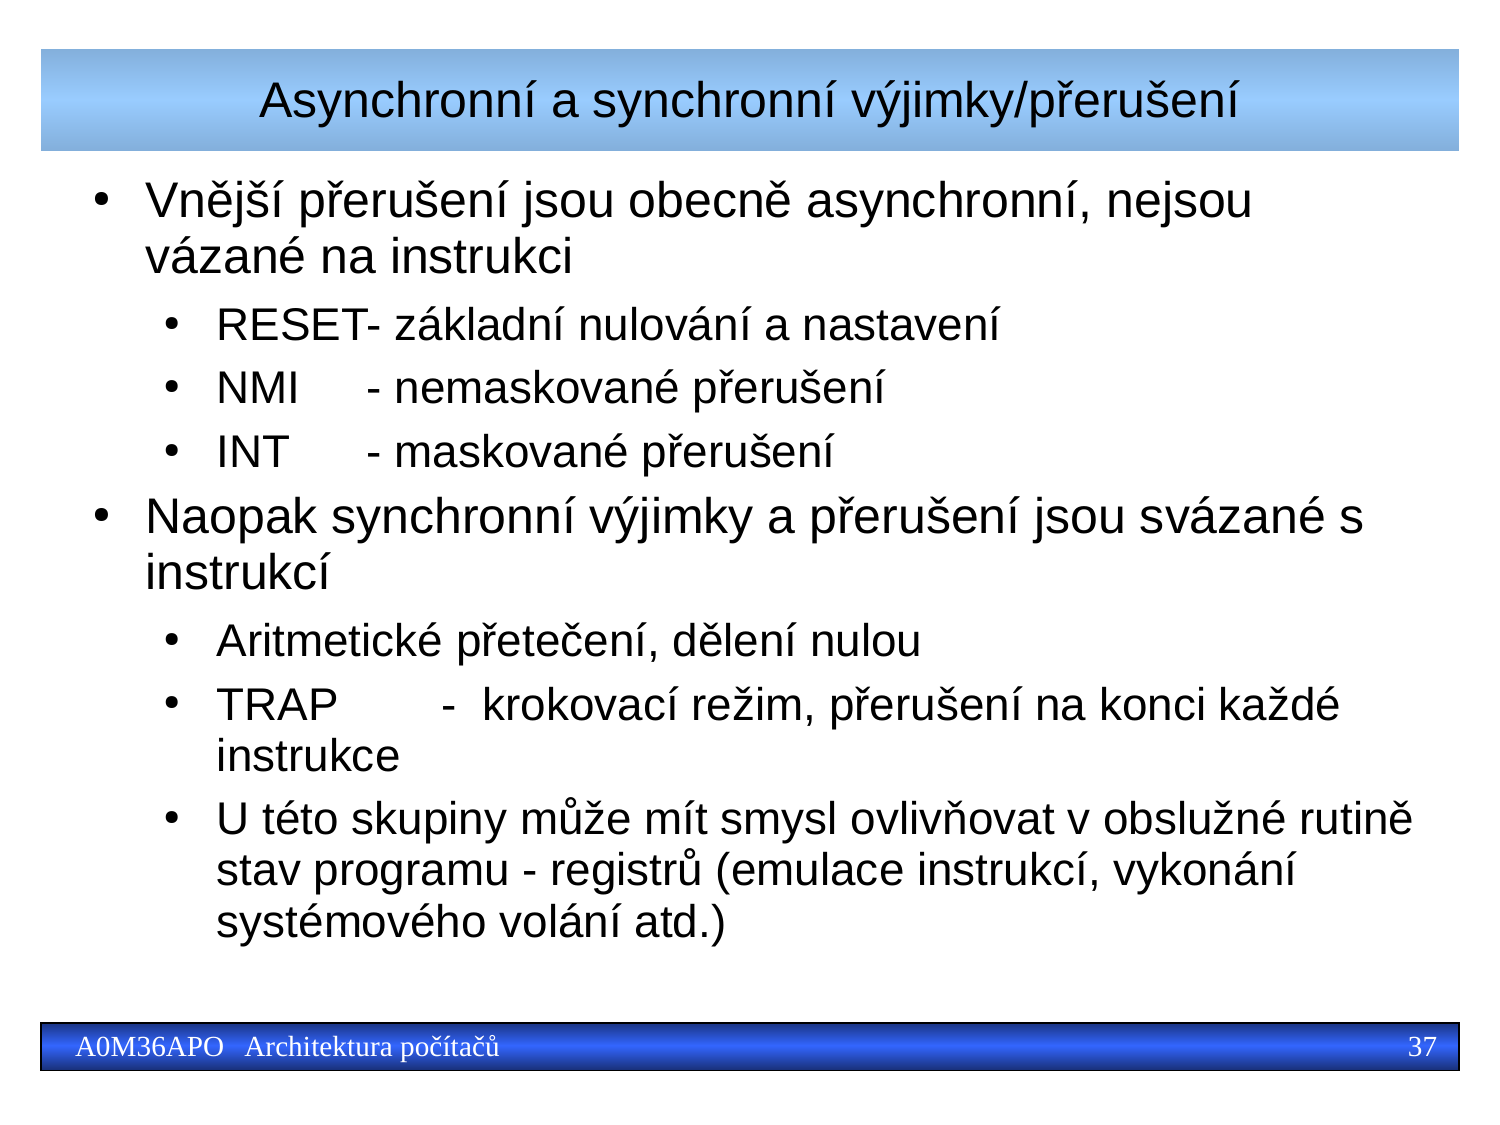

# Asynchronní a synchronní výjimky/přerušení
Vnější přerušení jsou obecně asynchronní, nejsou vázané na instrukci
RESET- základní nulování a nastavení
NMI	- nemaskované přerušení
INT 	- maskované přerušení
Naopak synchronní výjimky a přerušení jsou svázané s instrukcí
Aritmetické přetečení, dělení nulou
TRAP 	- krokovací režim, přerušení na konci každé instrukce
U této skupiny může mít smysl ovlivňovat v obslužné rutině stav programu - registrů (emulace instrukcí, vykonání systémového volání atd.)
A0M36APO Architektura počítačů
37